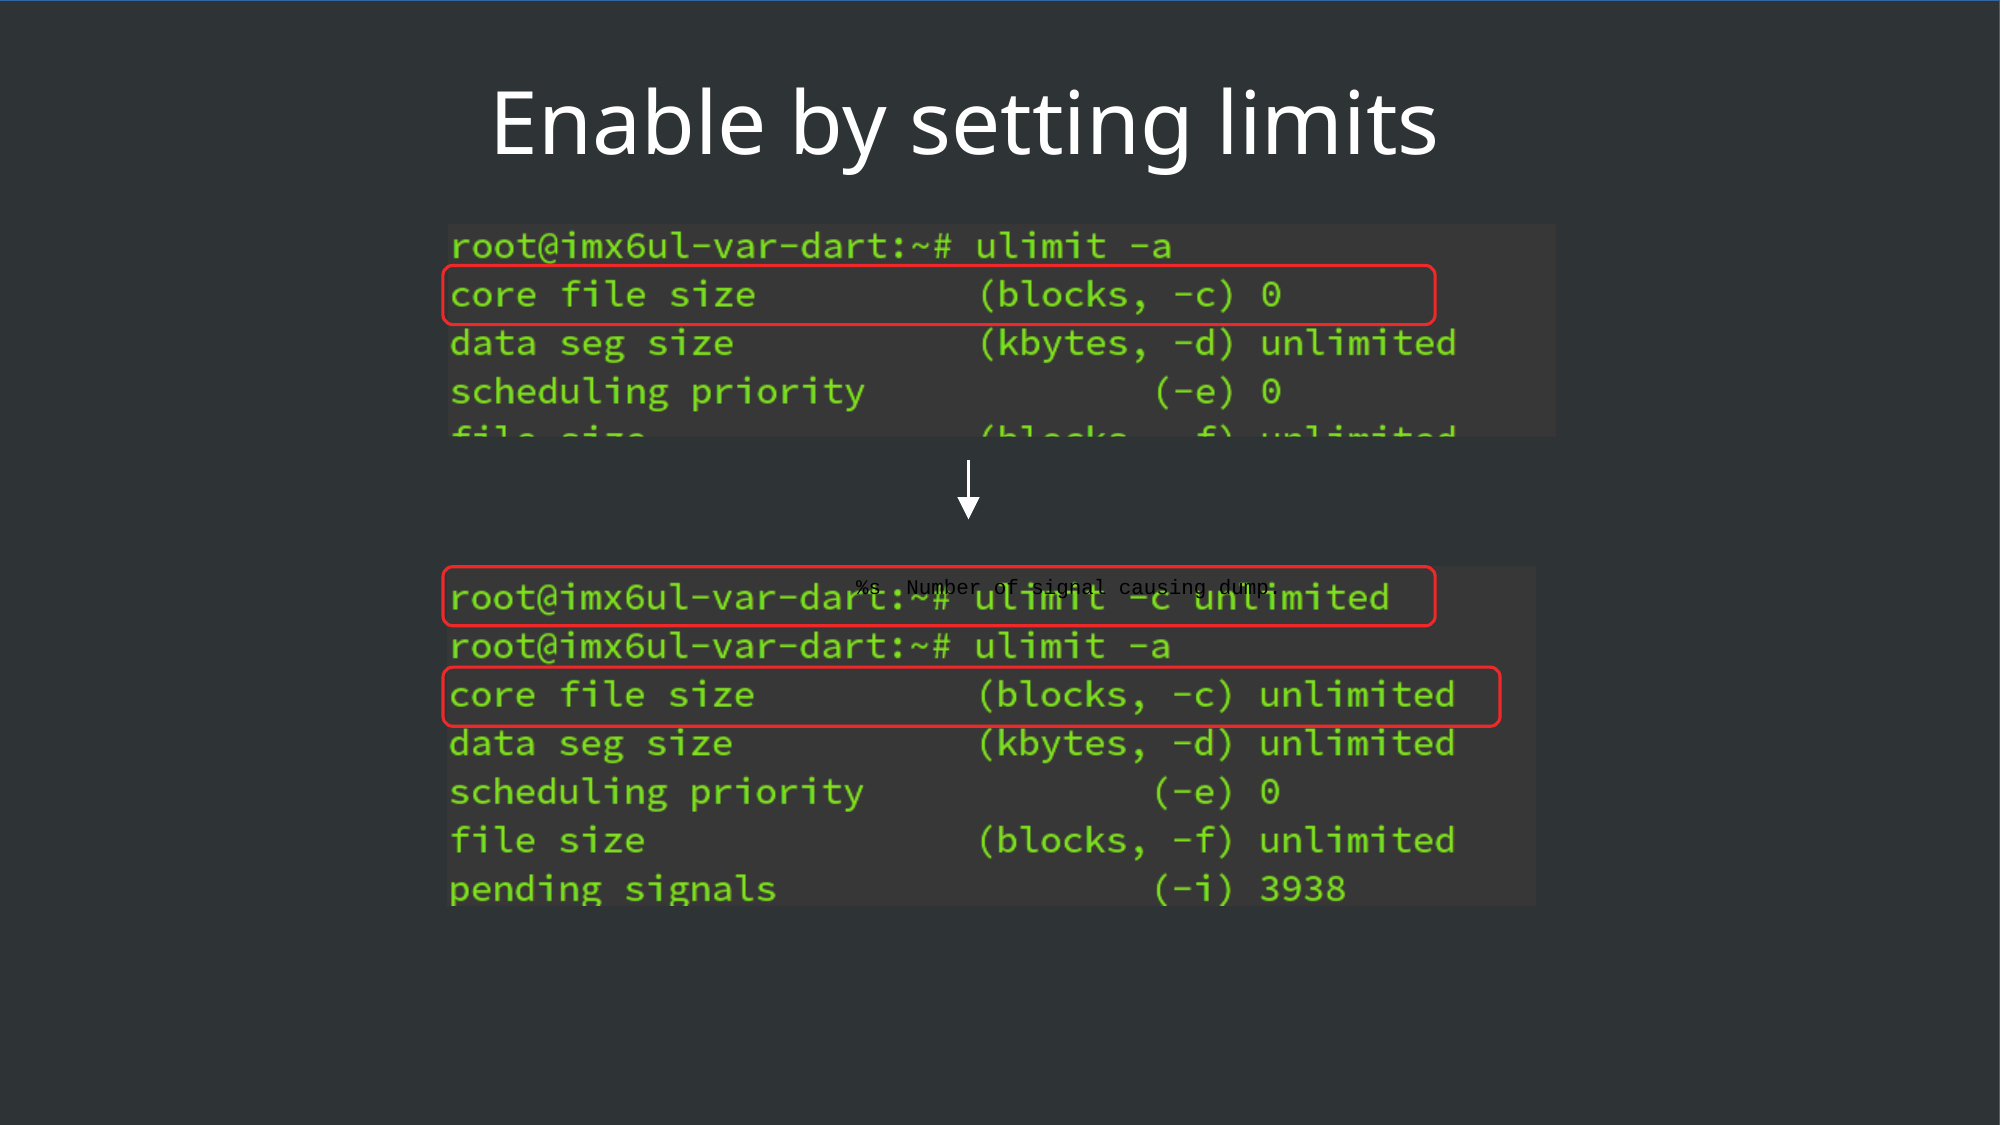

# Enable by setting limits
 %s Number of signal causing dump.